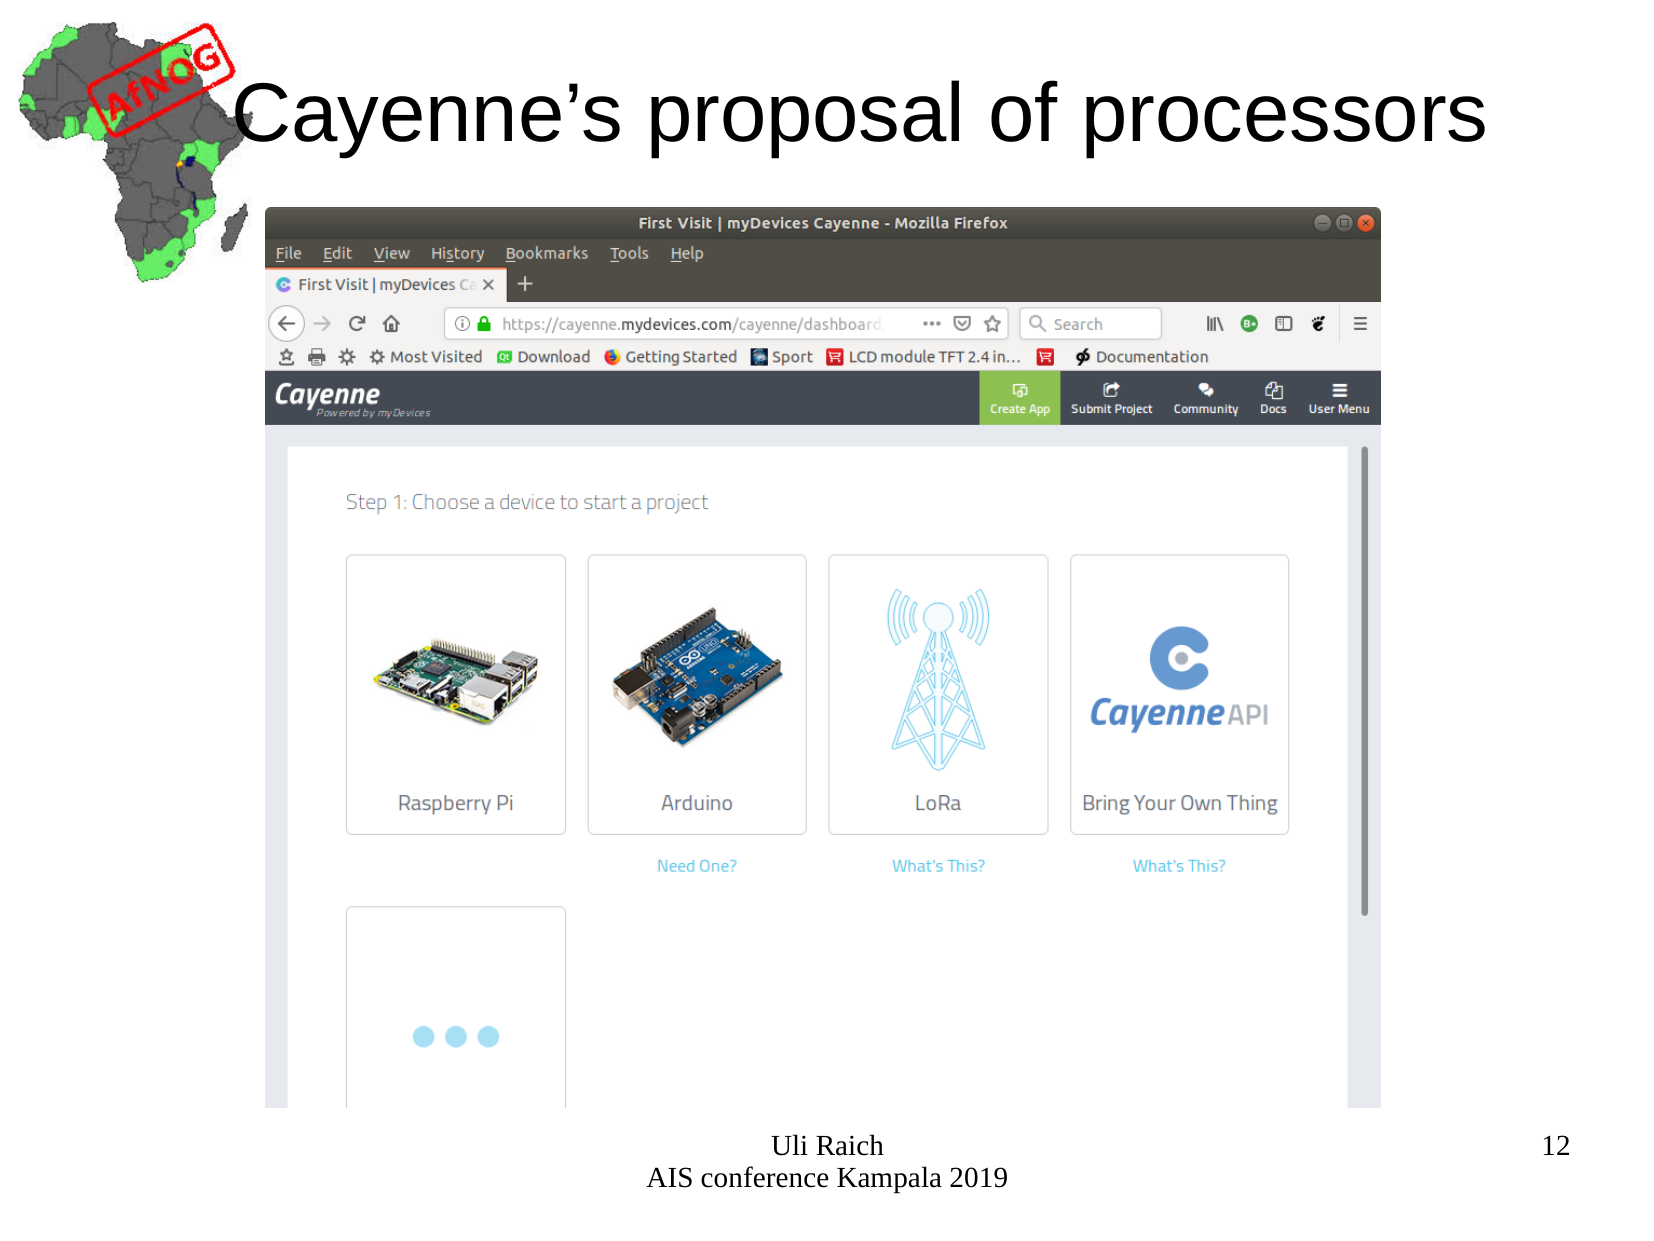

# Cayenne’s proposal of processors
Uli Raich AIS conference Kampala 2019
12